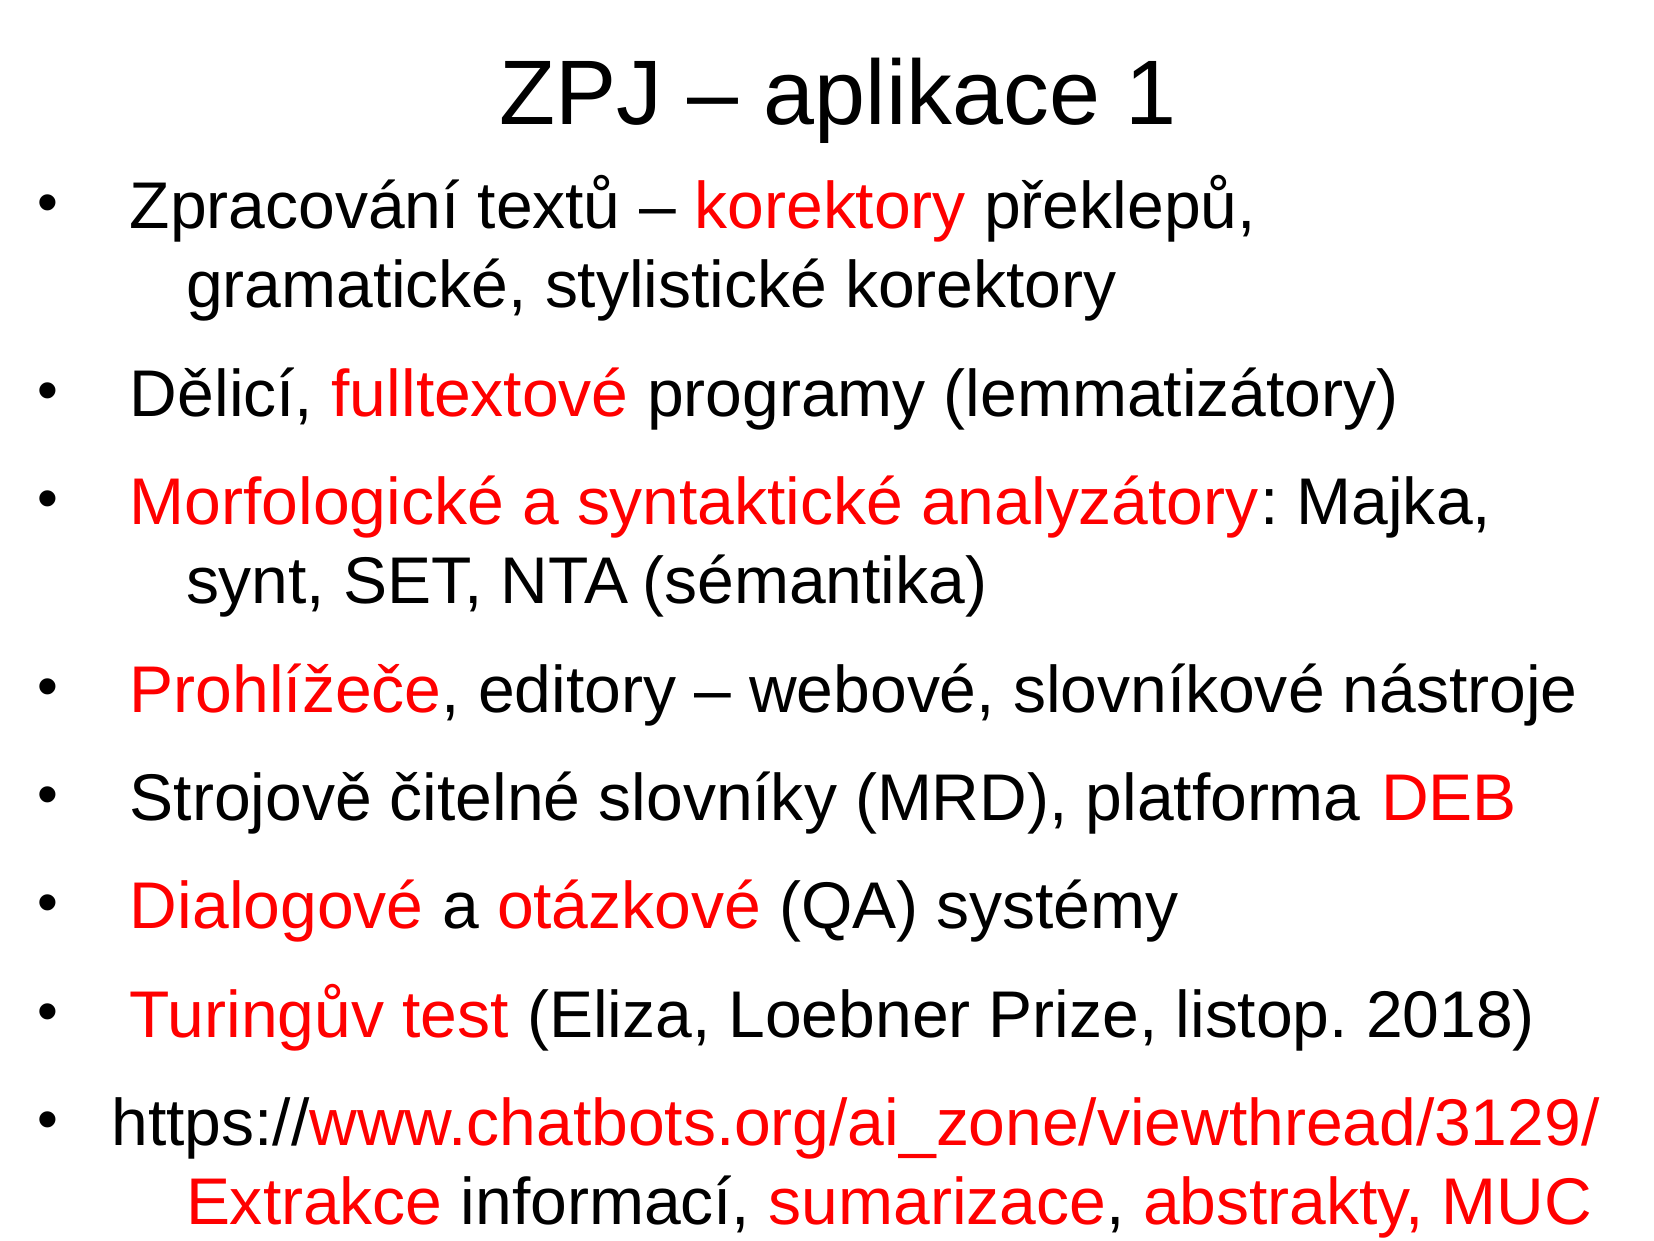

# ZPJ – aplikace 1
 Zpracování textů – korektory překlepů, gramatické, stylistické korektory
 Dělicí, fulltextové programy (lemmatizátory)
 Morfologické a syntaktické analyzátory: Majka, synt, SET, NTA (sémantika)
 Prohlížeče, editory – webové, slovníkové nástroje
 Strojově čitelné slovníky (MRD), platforma DEB
 Dialogové a otázkové (QA) systémy
 Turingův test (Eliza, Loebner Prize, listop. 2018)
https://www.chatbots.org/ai_zone/viewthread/3129/Extrakce informací, sumarizace, abstrakty, MUC